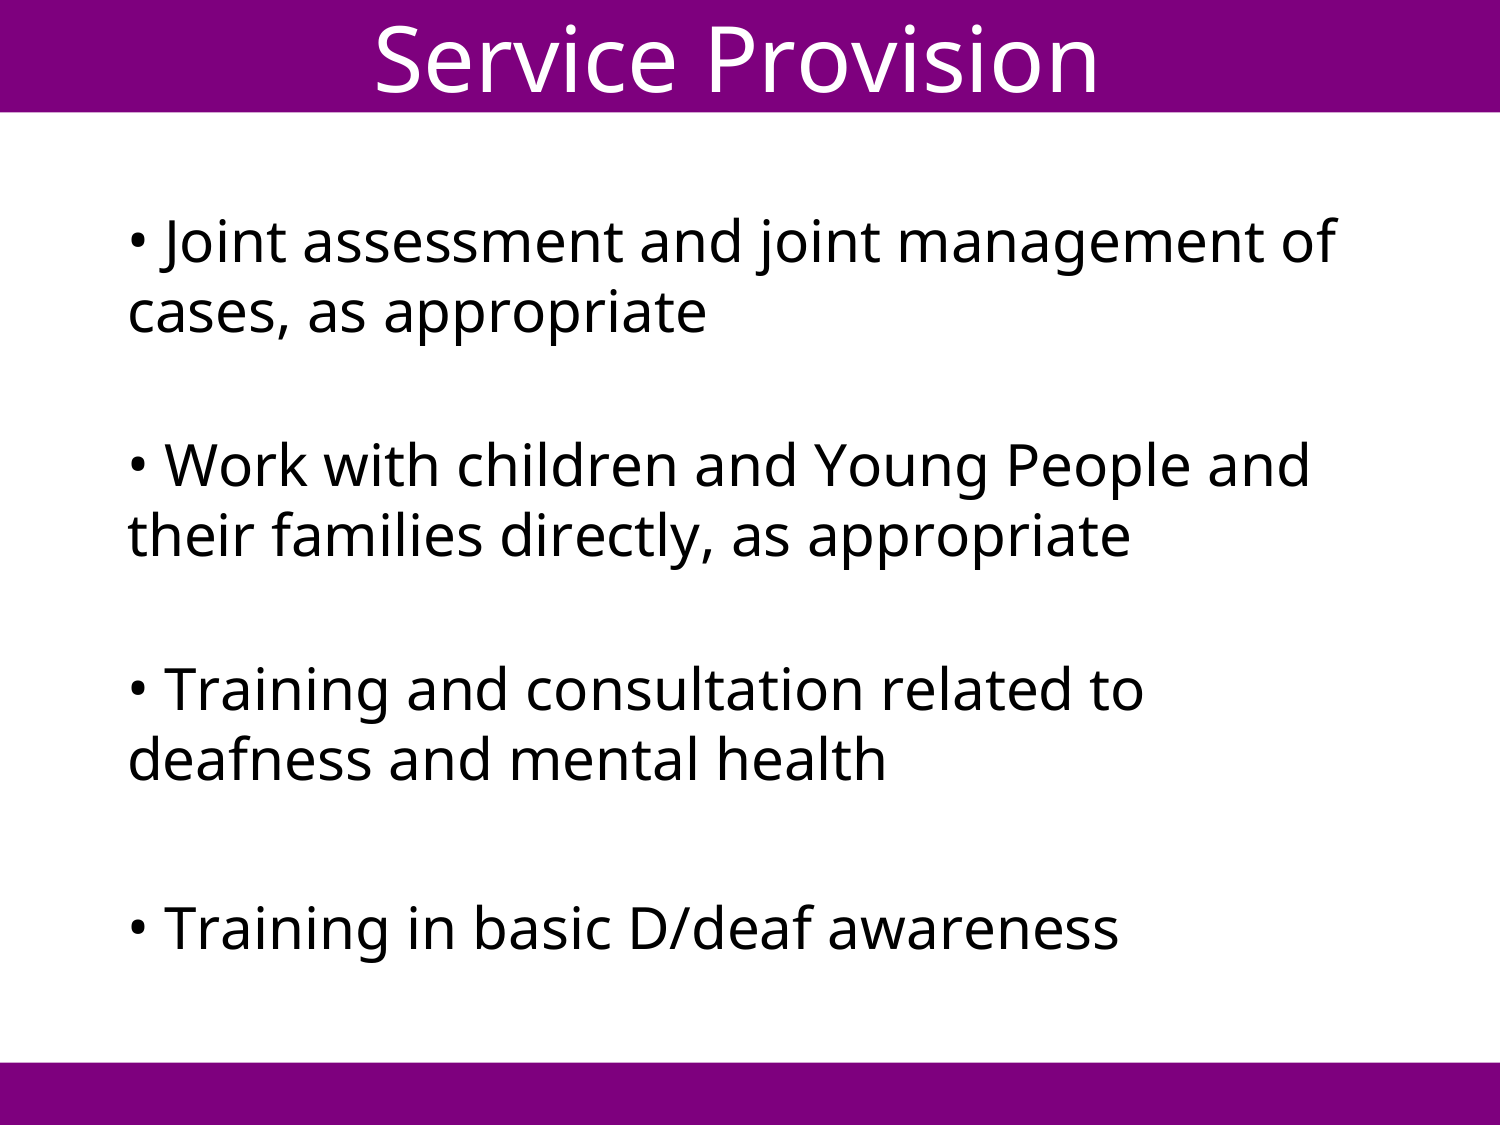

Service Provision
# Joint assessment and joint management of cases, as appropriate
 Work with children and Young People and their families directly, as appropriate
 Training and consultation related to deafness and mental health
 Training in basic D/deaf awareness